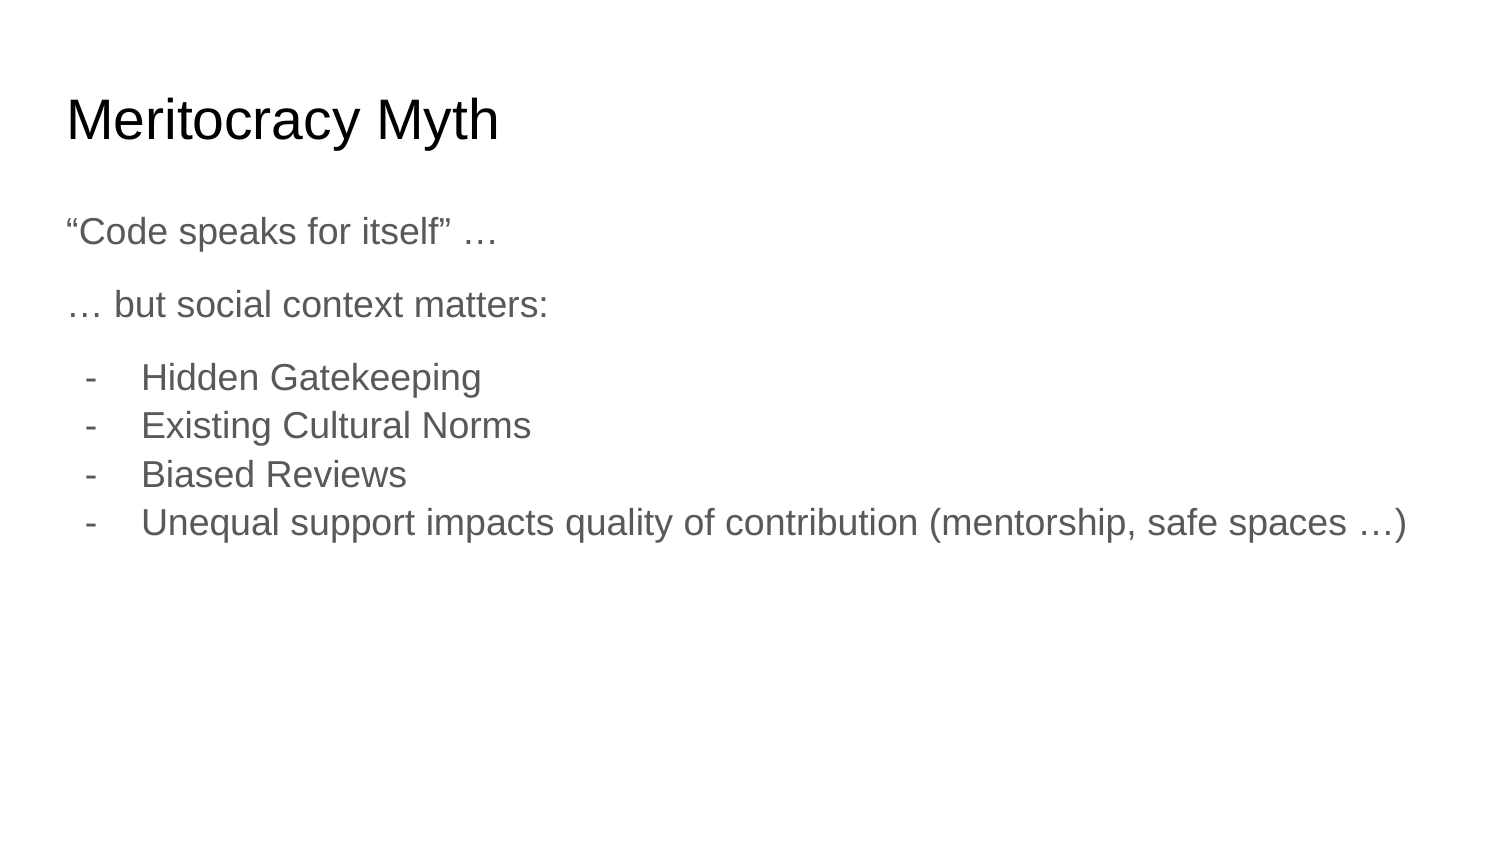

# Meritocracy Myth
“Code speaks for itself” …
… but social context matters:
Hidden Gatekeeping
Existing Cultural Norms
Biased Reviews
Unequal support impacts quality of contribution (mentorship, safe spaces …)